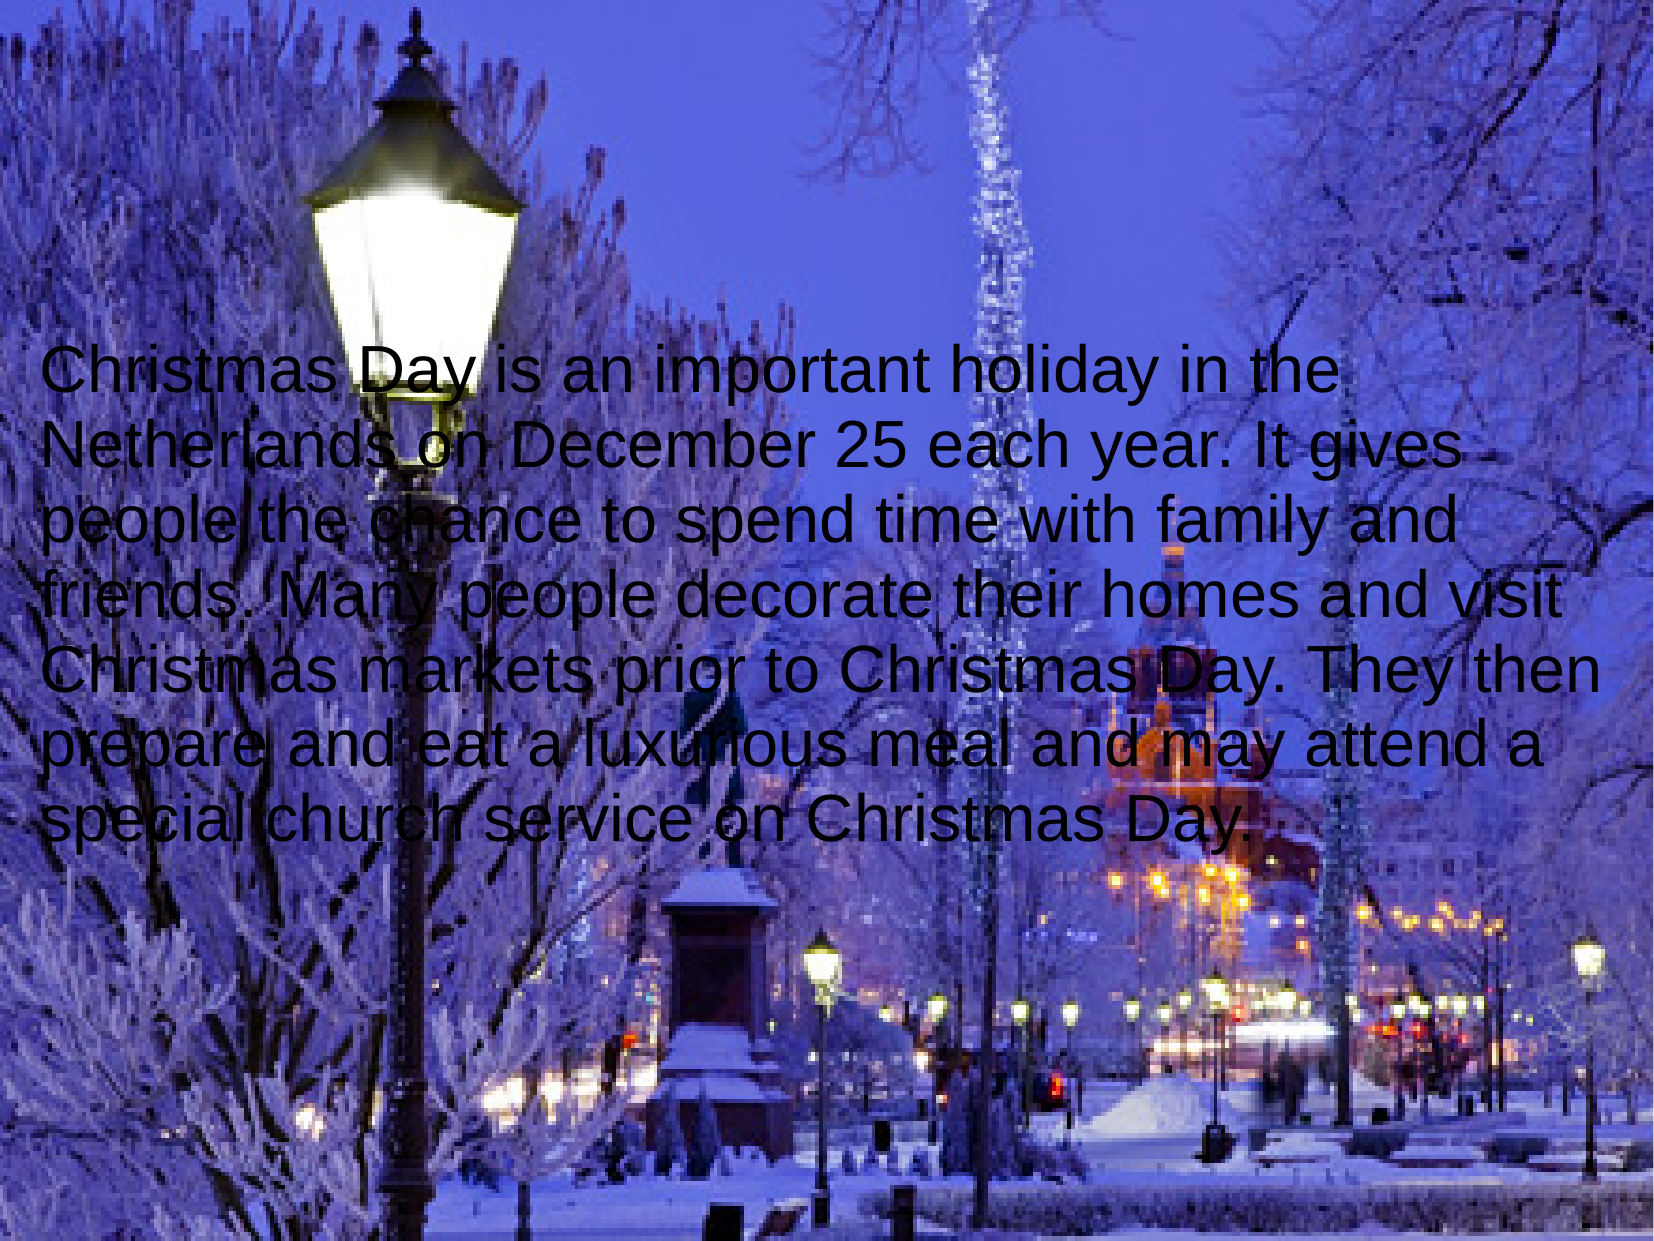

Christmas Day is an important holiday in the Netherlands on December 25 each year. It gives people the chance to spend time with family and friends. Many people decorate their homes and visit Christmas markets prior to Christmas Day. They then prepare and eat a luxurious meal and may attend a special church service on Christmas Day.